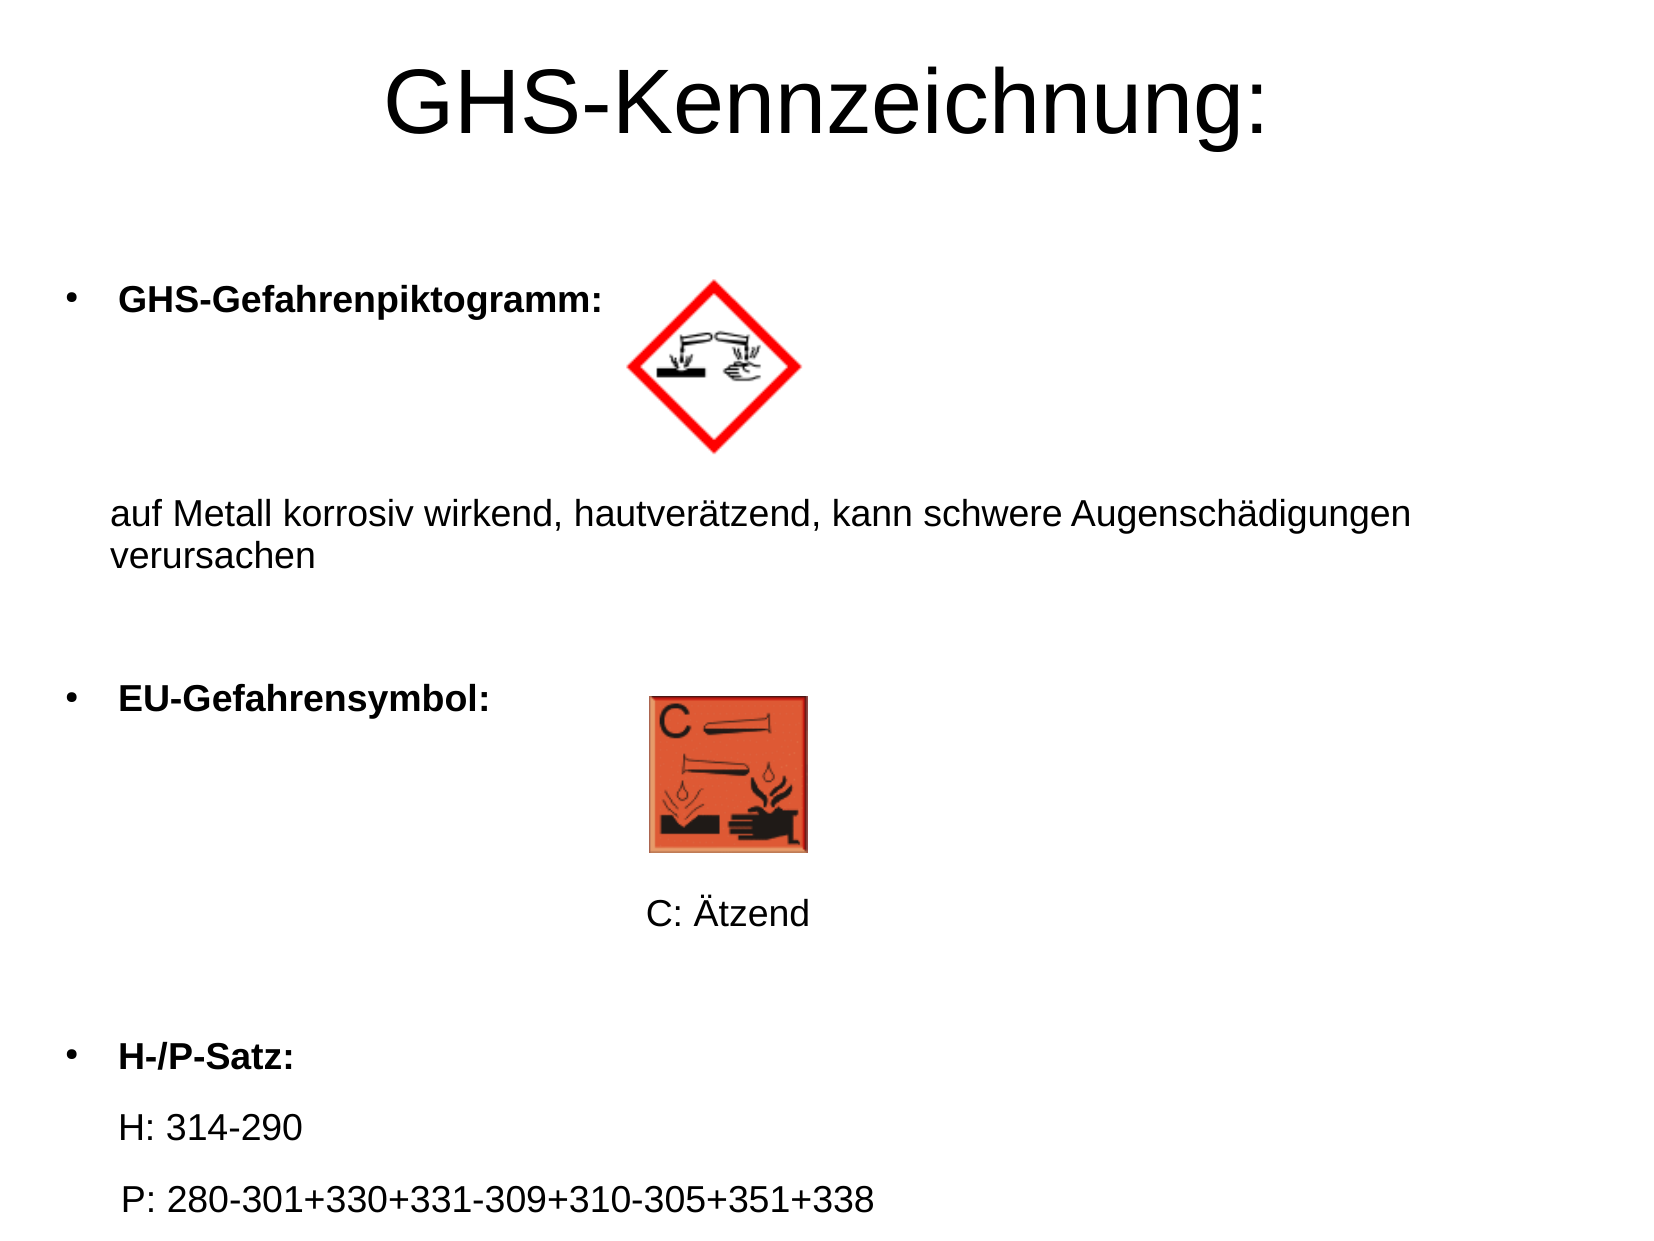

# GHS-Kennzeichnung:
GHS-Gefahrenpiktogramm:
 auf Metall korrosiv wirkend, hautverätzend, kann schwere Augenschädigungen verursachen
EU-Gefahrensymbol:
 C: Ätzend
H-/P-Satz:
H: 314-290
 P: 280-301+330+331-309+310-305+351+338